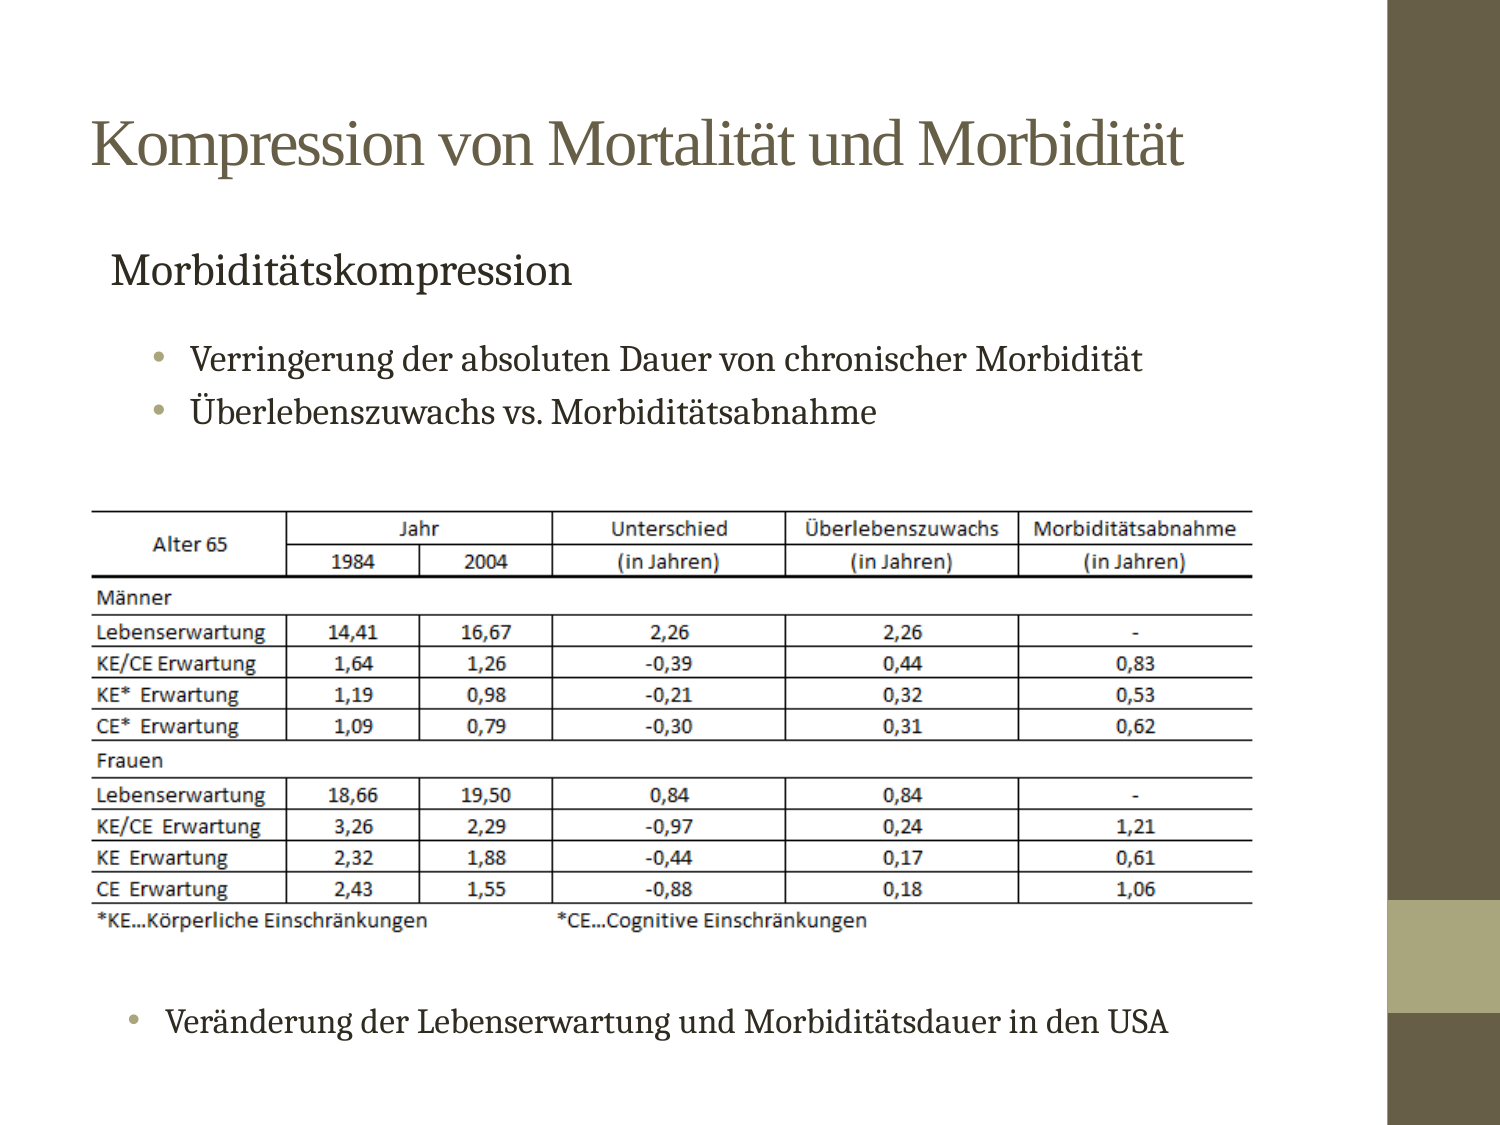

# Kompression von Mortalität und Morbidität
Morbiditätskompression
Verringerung der absoluten Dauer von chronischer Morbidität
Überlebenszuwachs vs. Morbiditätsabnahme
Veränderung der Lebenserwartung und Morbiditätsdauer in den USA